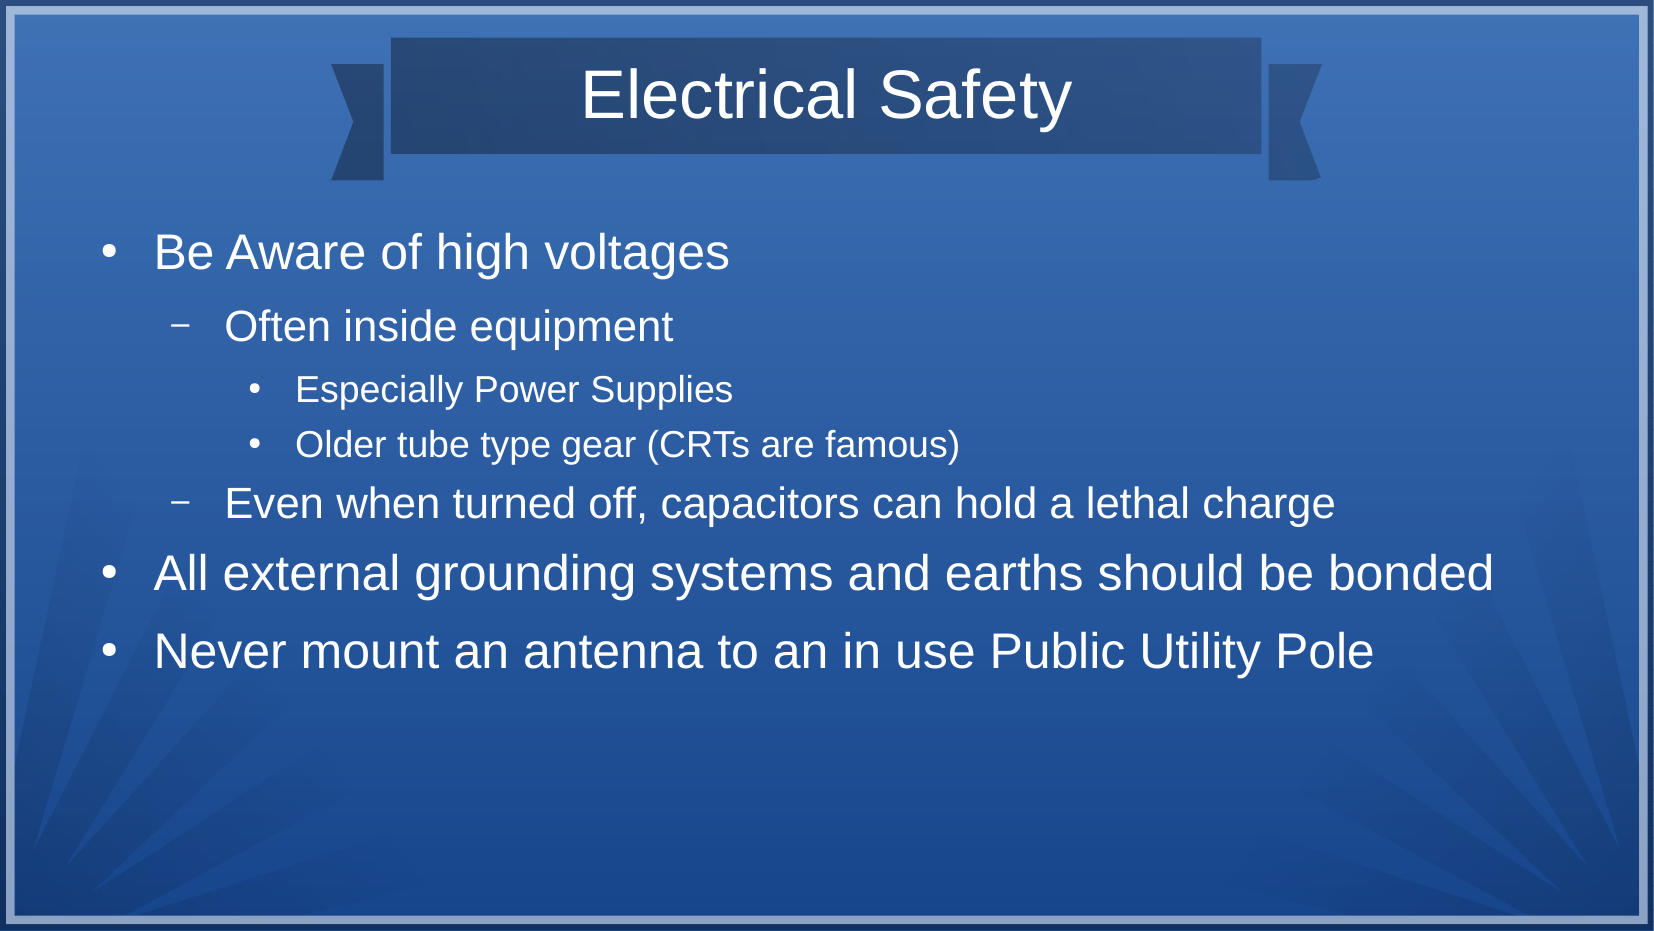

# Electrical Safety
Be Aware of high voltages
Often inside equipment
Especially Power Supplies
Older tube type gear (CRTs are famous)
Even when turned off, capacitors can hold a lethal charge
All external grounding systems and earths should be bonded
Never mount an antenna to an in use Public Utility Pole